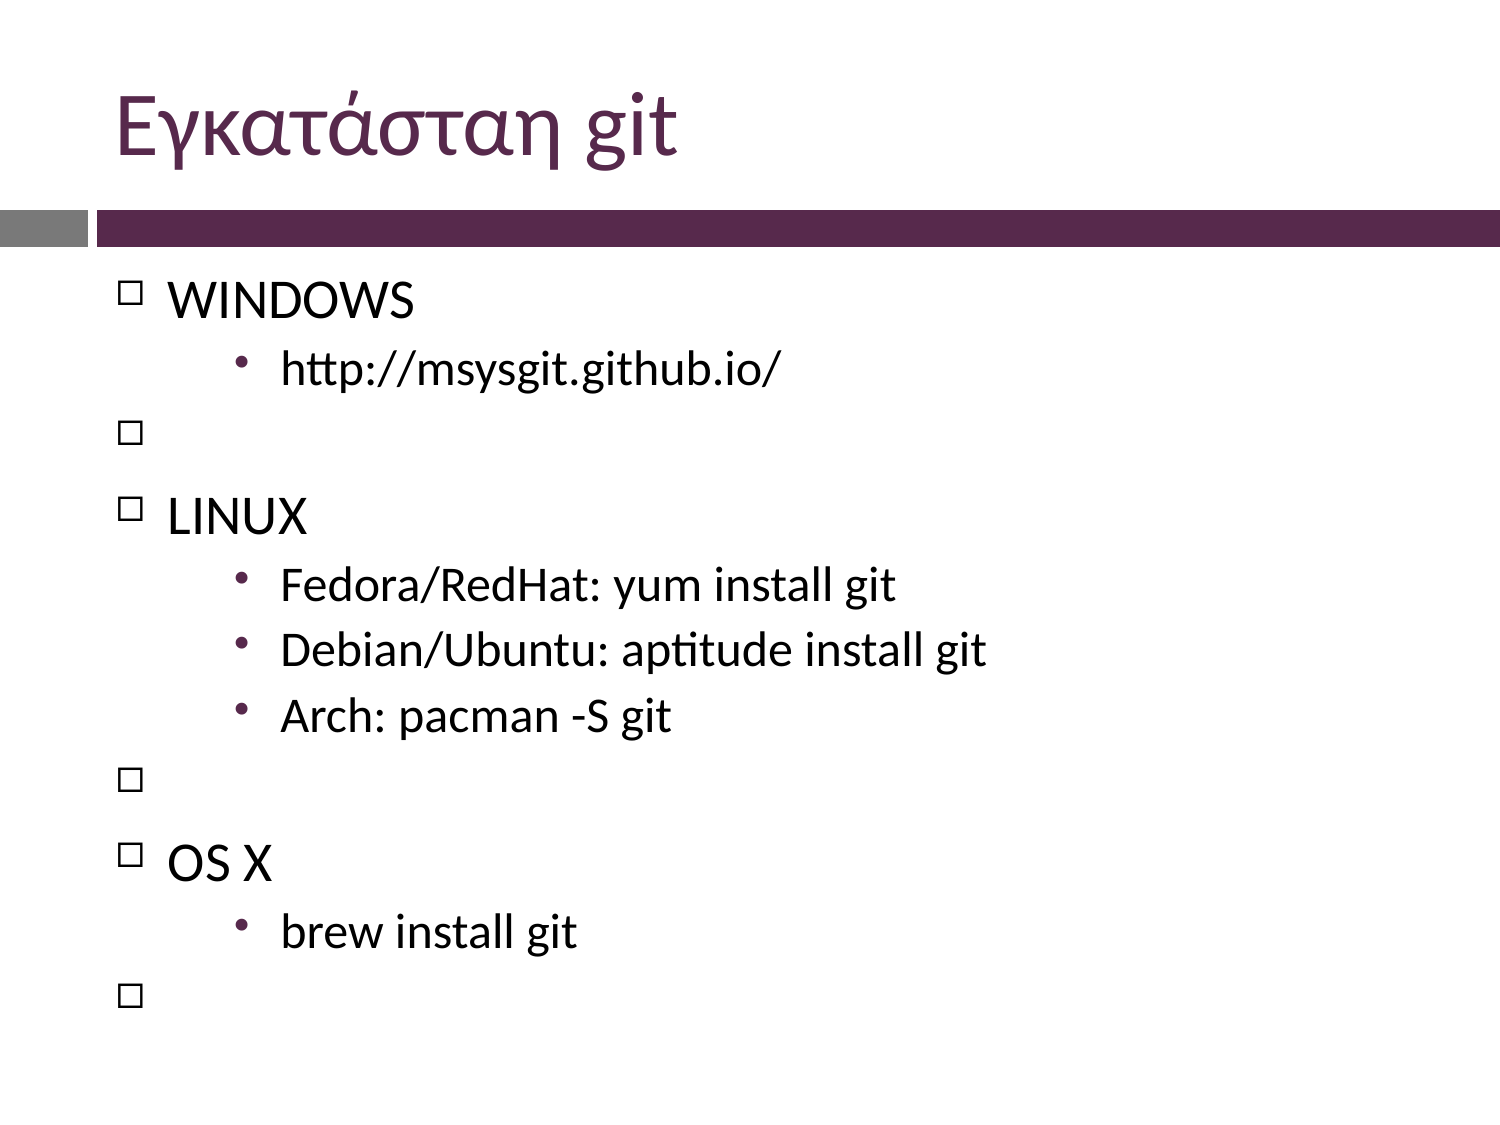

Εγκατάσταη git
# WINDOWS
http://msysgit.github.io/
LINUX
Fedora/RedHat: yum install git
Debian/Ubuntu: aptitude install git
Arch: pacman -S git
OS X
brew install git